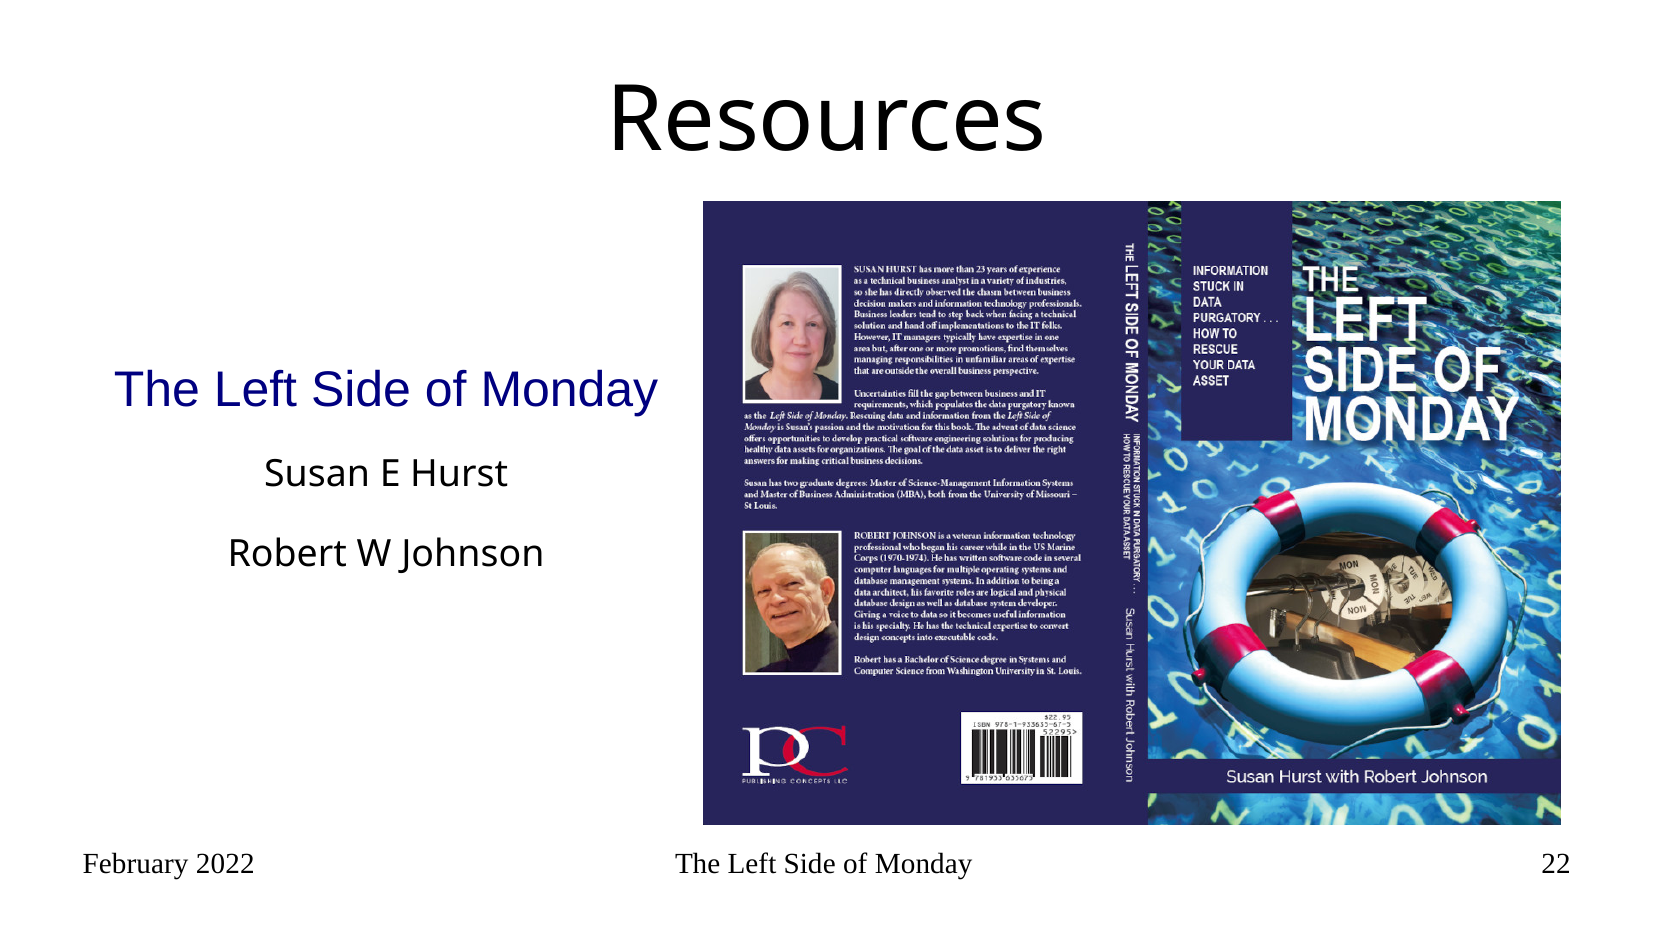

# Resources
The Left Side of Monday
Susan E Hurst
Robert W Johnson
February 2022
The Left Side of Monday
22